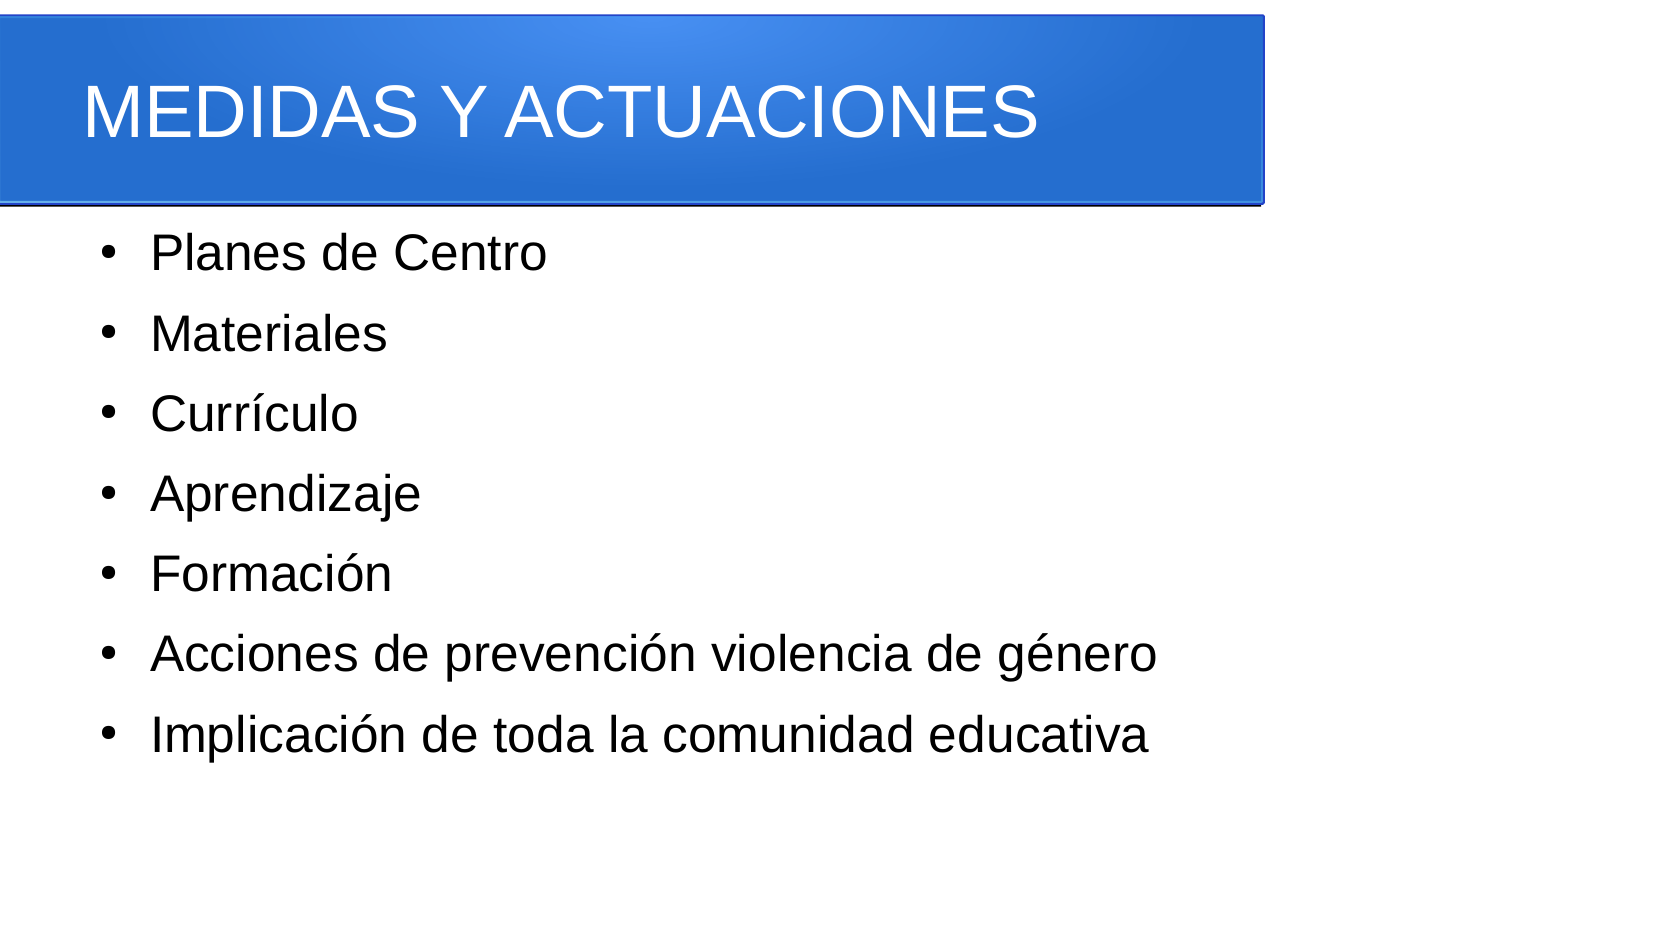

# MEDIDAS Y ACTUACIONES
Planes de Centro
Materiales
Currículo
Aprendizaje
Formación
Acciones de prevención violencia de género
Implicación de toda la comunidad educativa